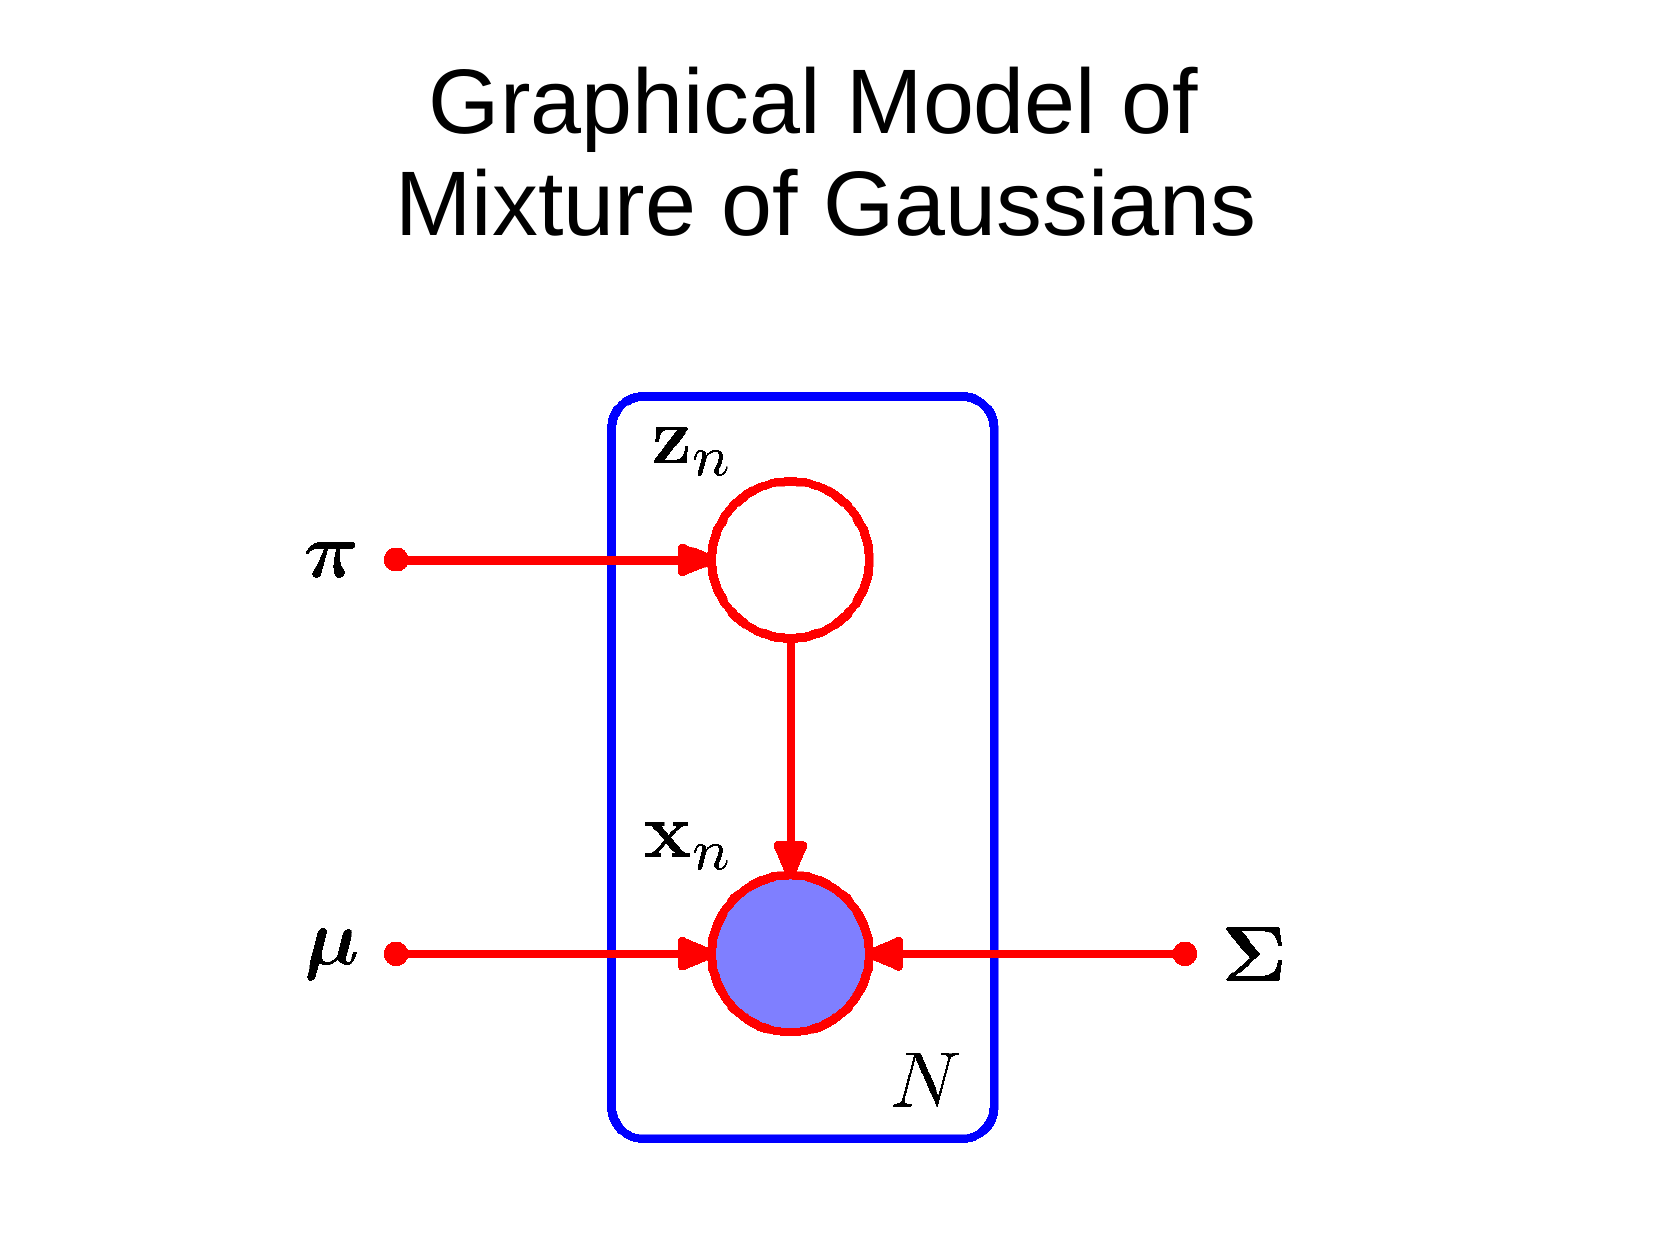

# Graphical Model of Mixture of Gaussians